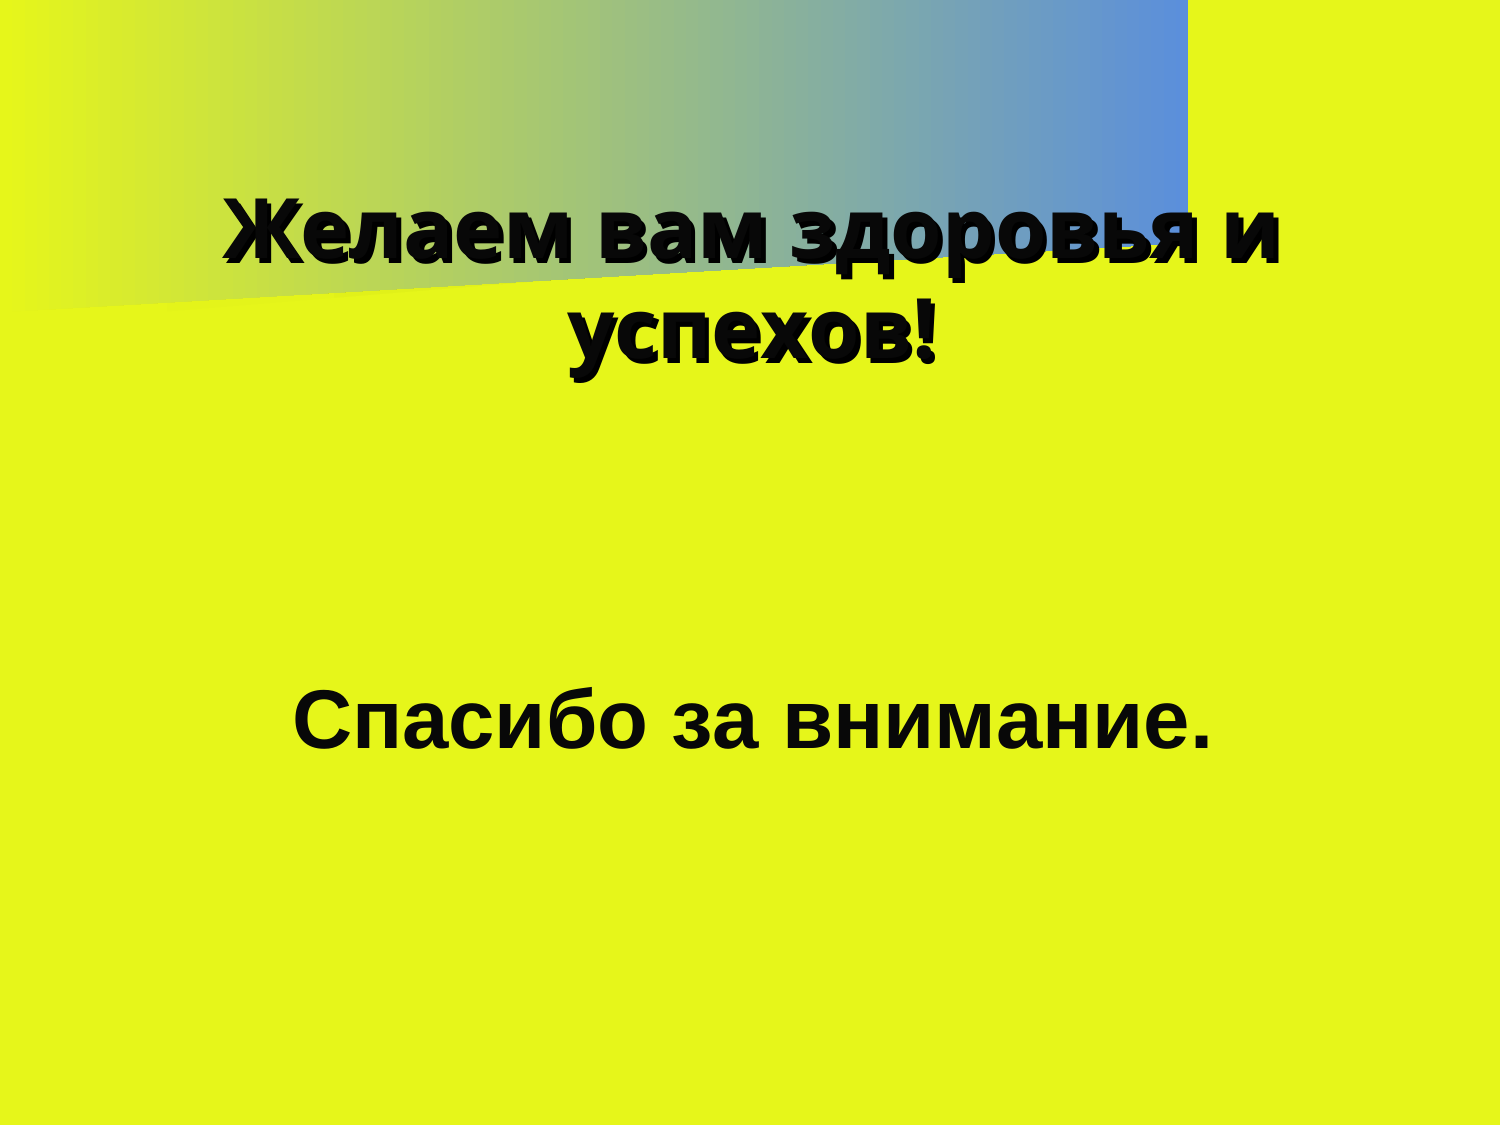

# Желаем вам здоровья и успехов!
Спасибо за внимание.